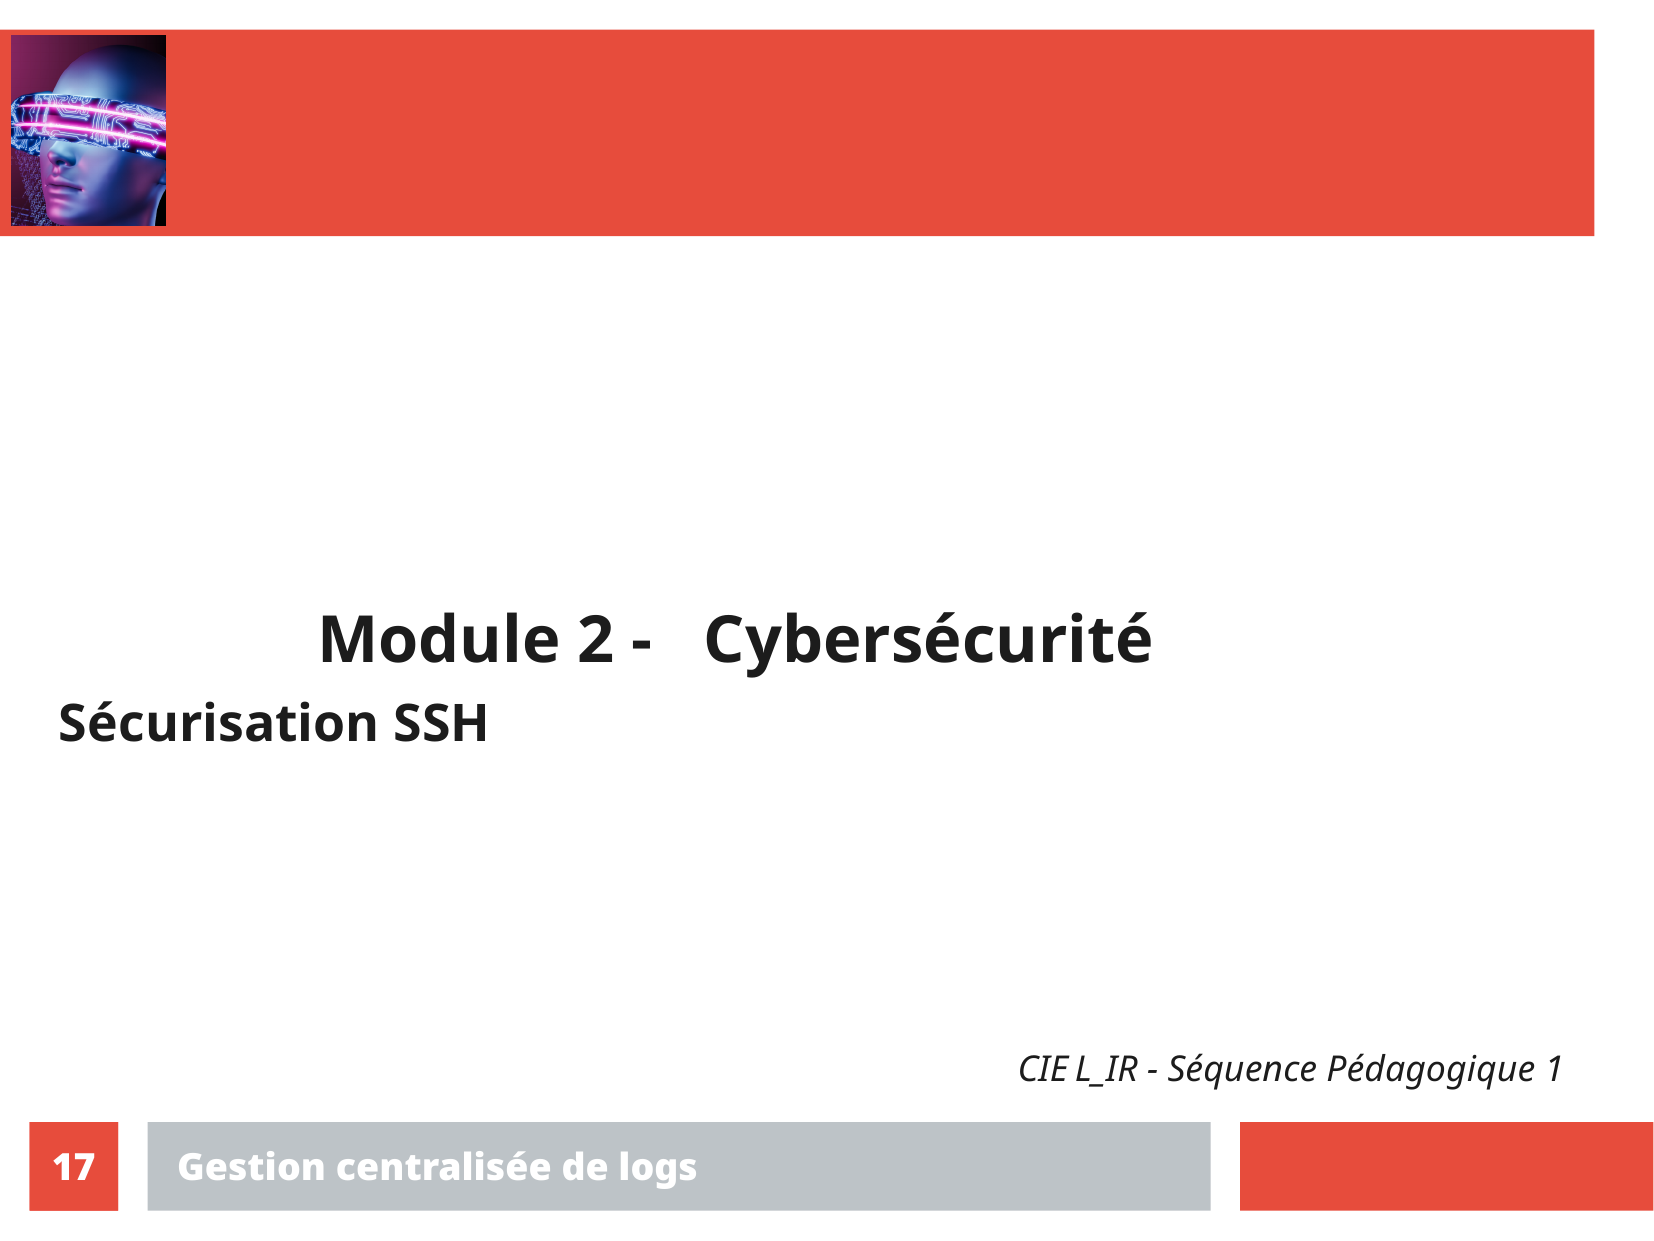

#
Module 2 - Cybersécurité
Sécurisation SSH
CIE	L_IR - Séquence Pédagogique 1
17
Gestion centralisée de logs